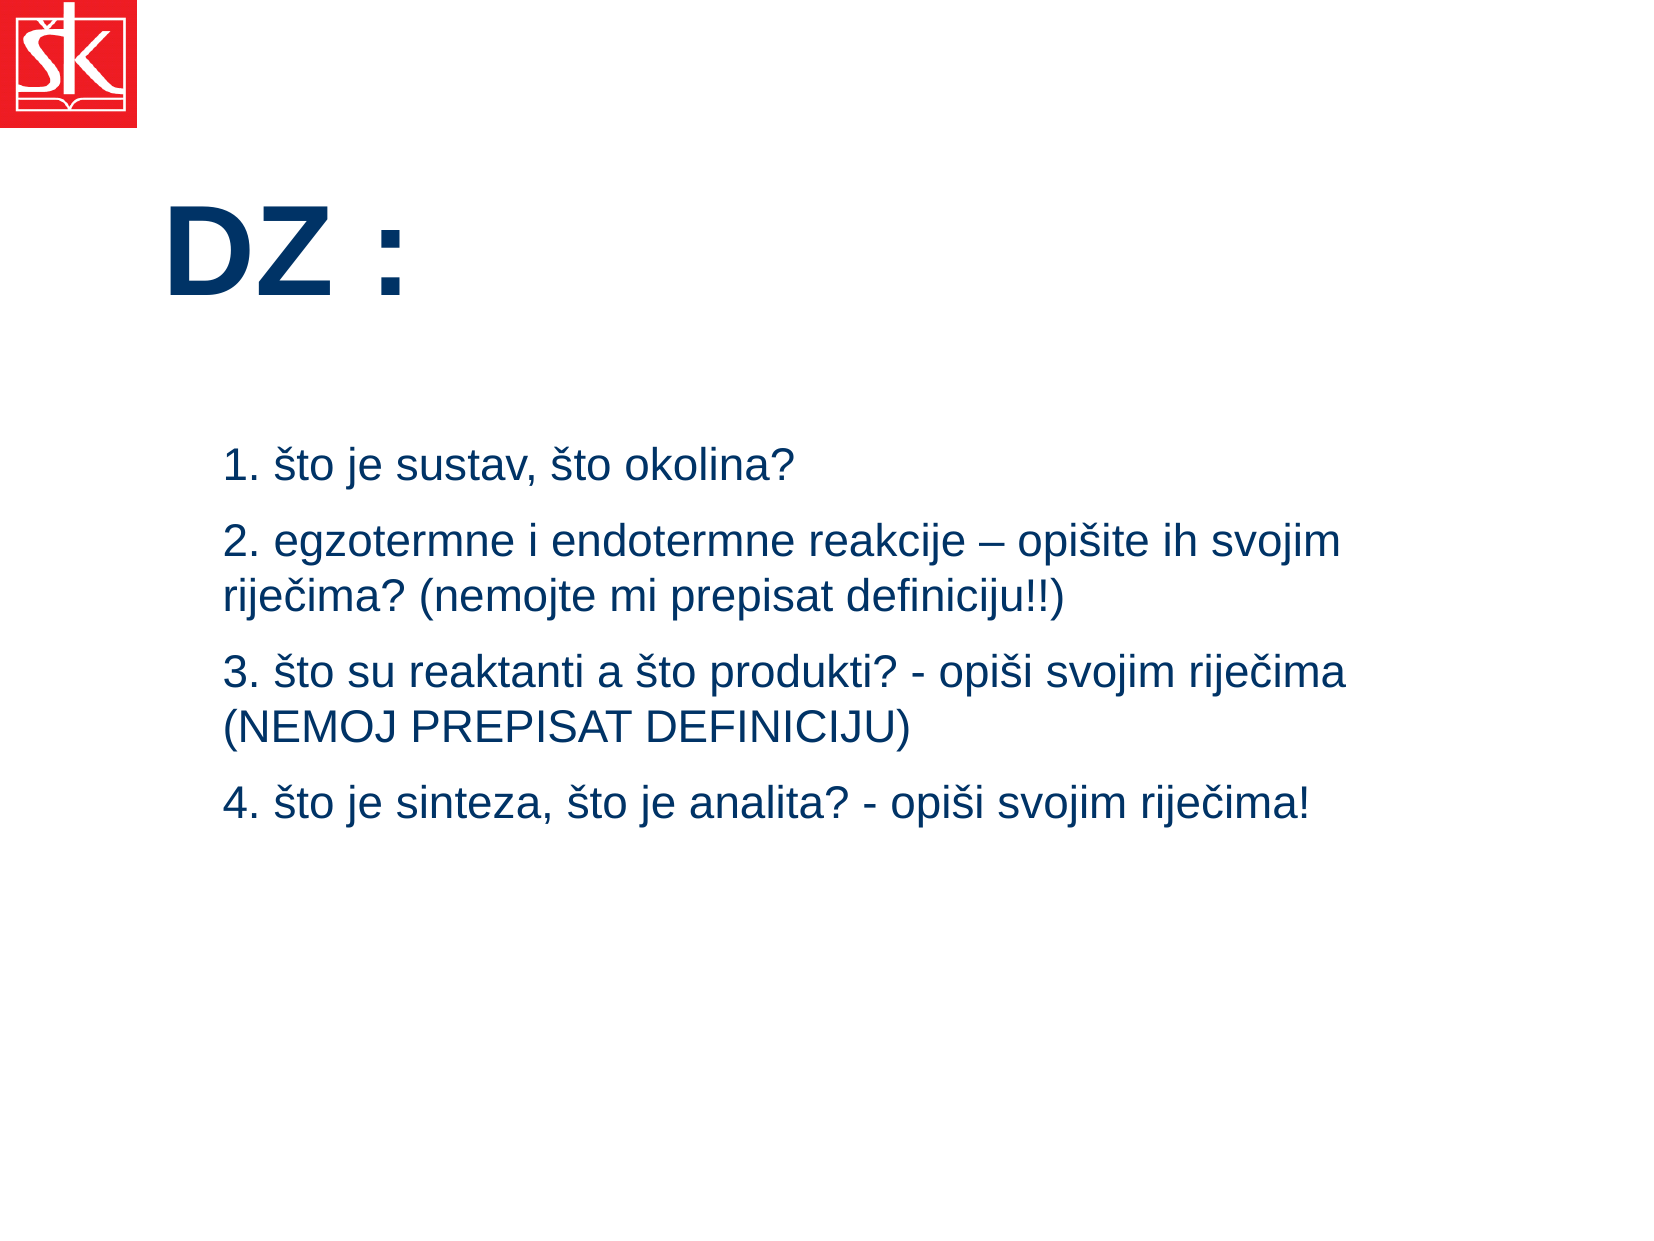

# DZ :
1. što je sustav, što okolina?
2. egzotermne i endotermne reakcije – opišite ih svojim riječima? (nemojte mi prepisat definiciju!!)
3. što su reaktanti a što produkti? - opiši svojim riječima (NEMOJ PREPISAT DEFINICIJU)
4. što je sinteza, što je analita? - opiši svojim riječima!